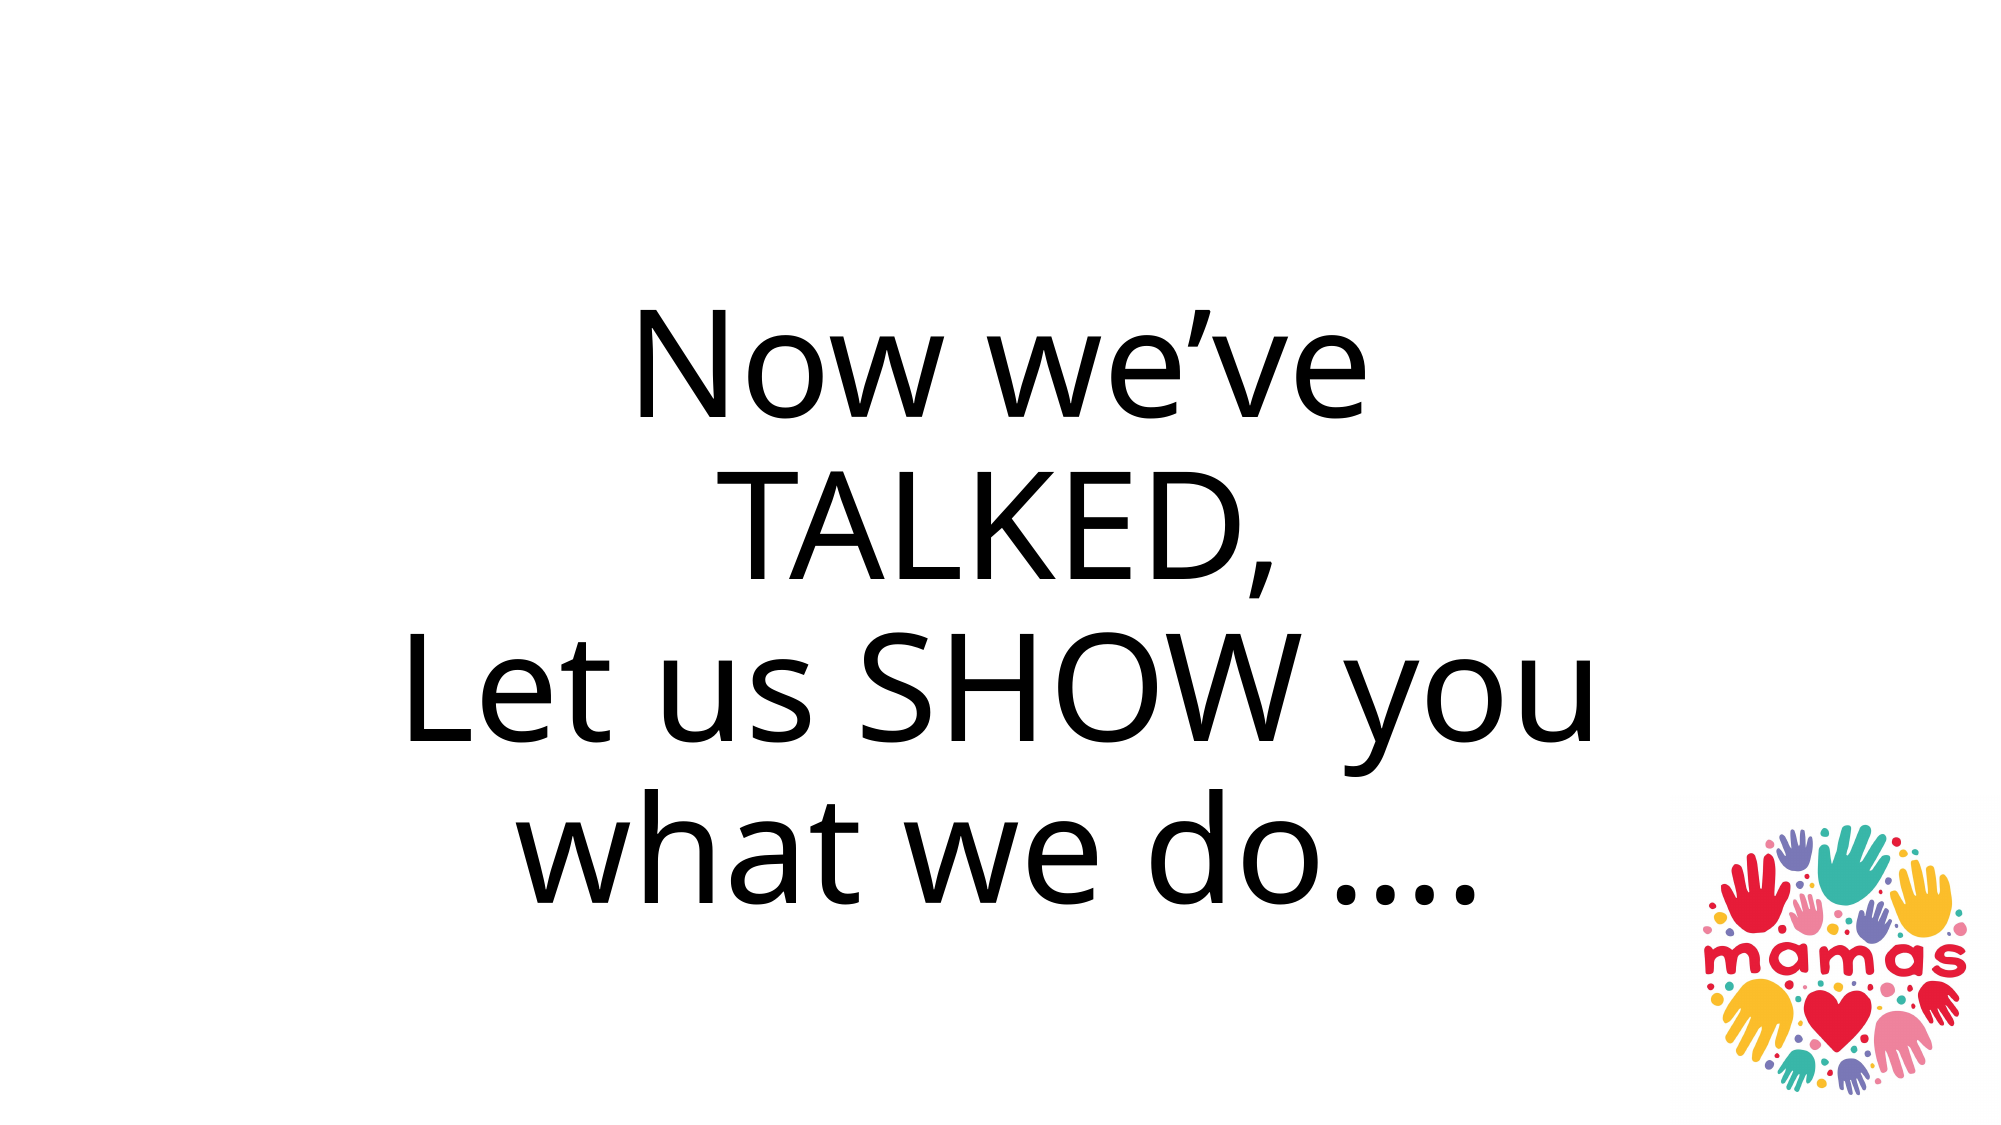

# Now we’ve TALKED, Let us SHOW you what we do….